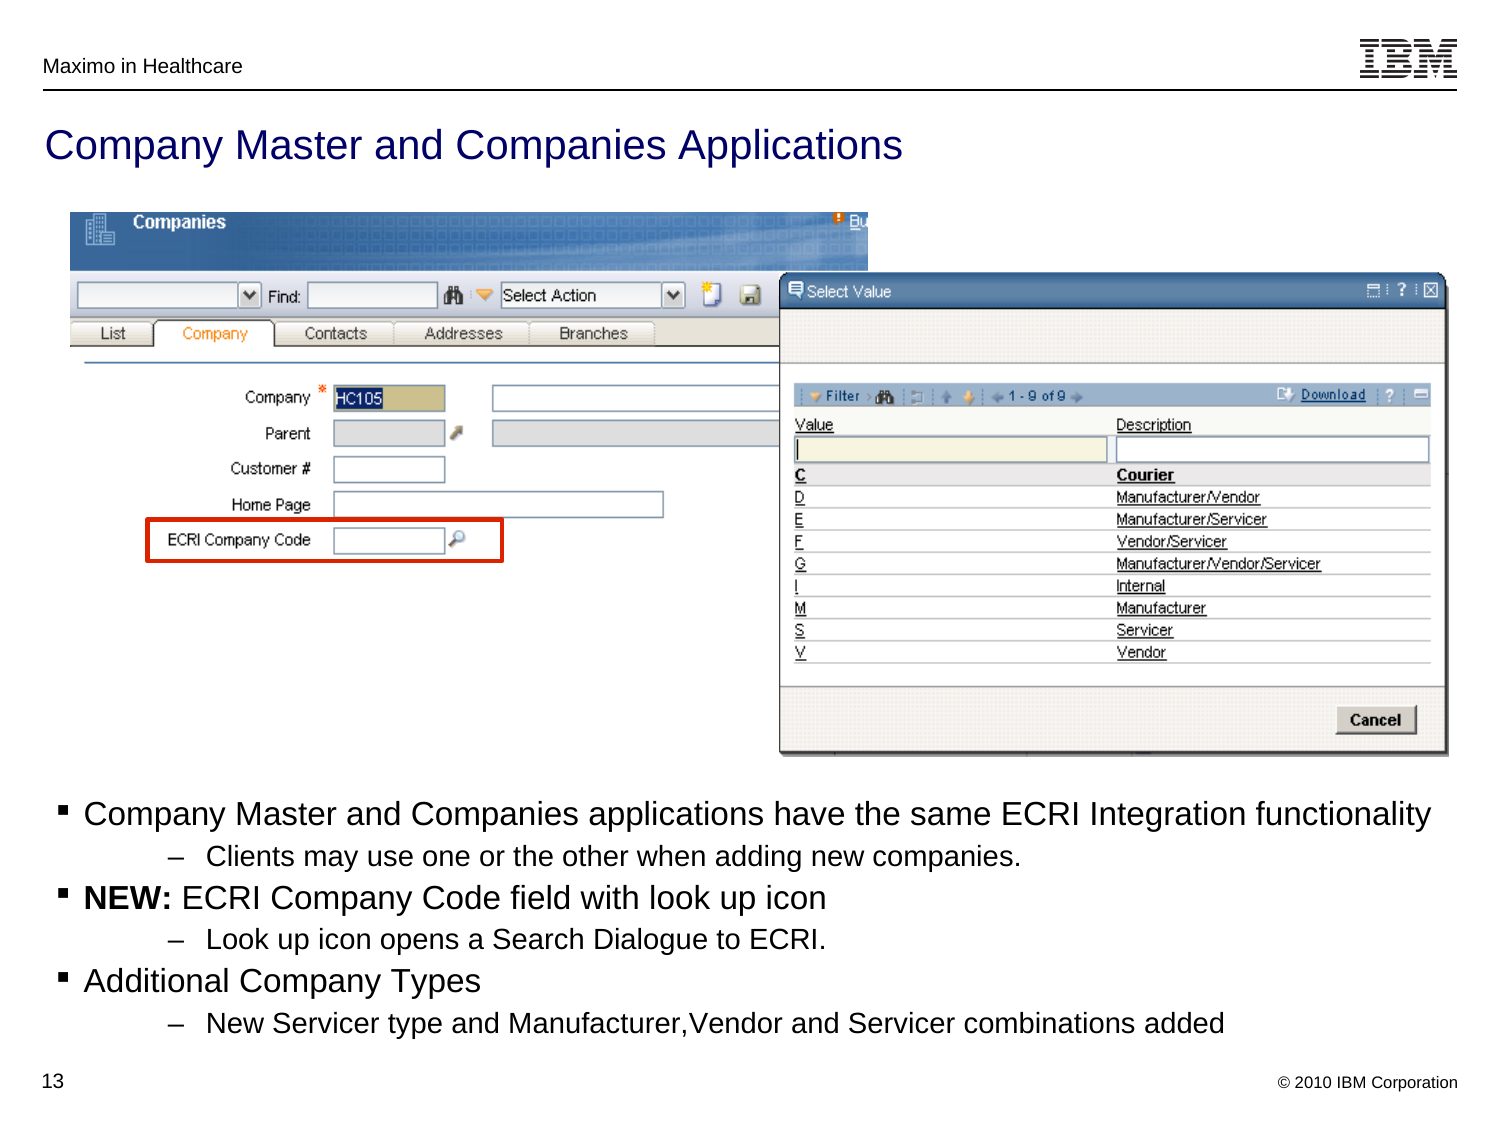

# Company Master and Companies Applications
Company Master and Companies applications have the same ECRI Integration functionality
Clients may use one or the other when adding new companies.
NEW: ECRI Company Code field with look up icon
Look up icon opens a Search Dialogue to ECRI.
Additional Company Types
New Servicer type and Manufacturer,Vendor and Servicer combinations added